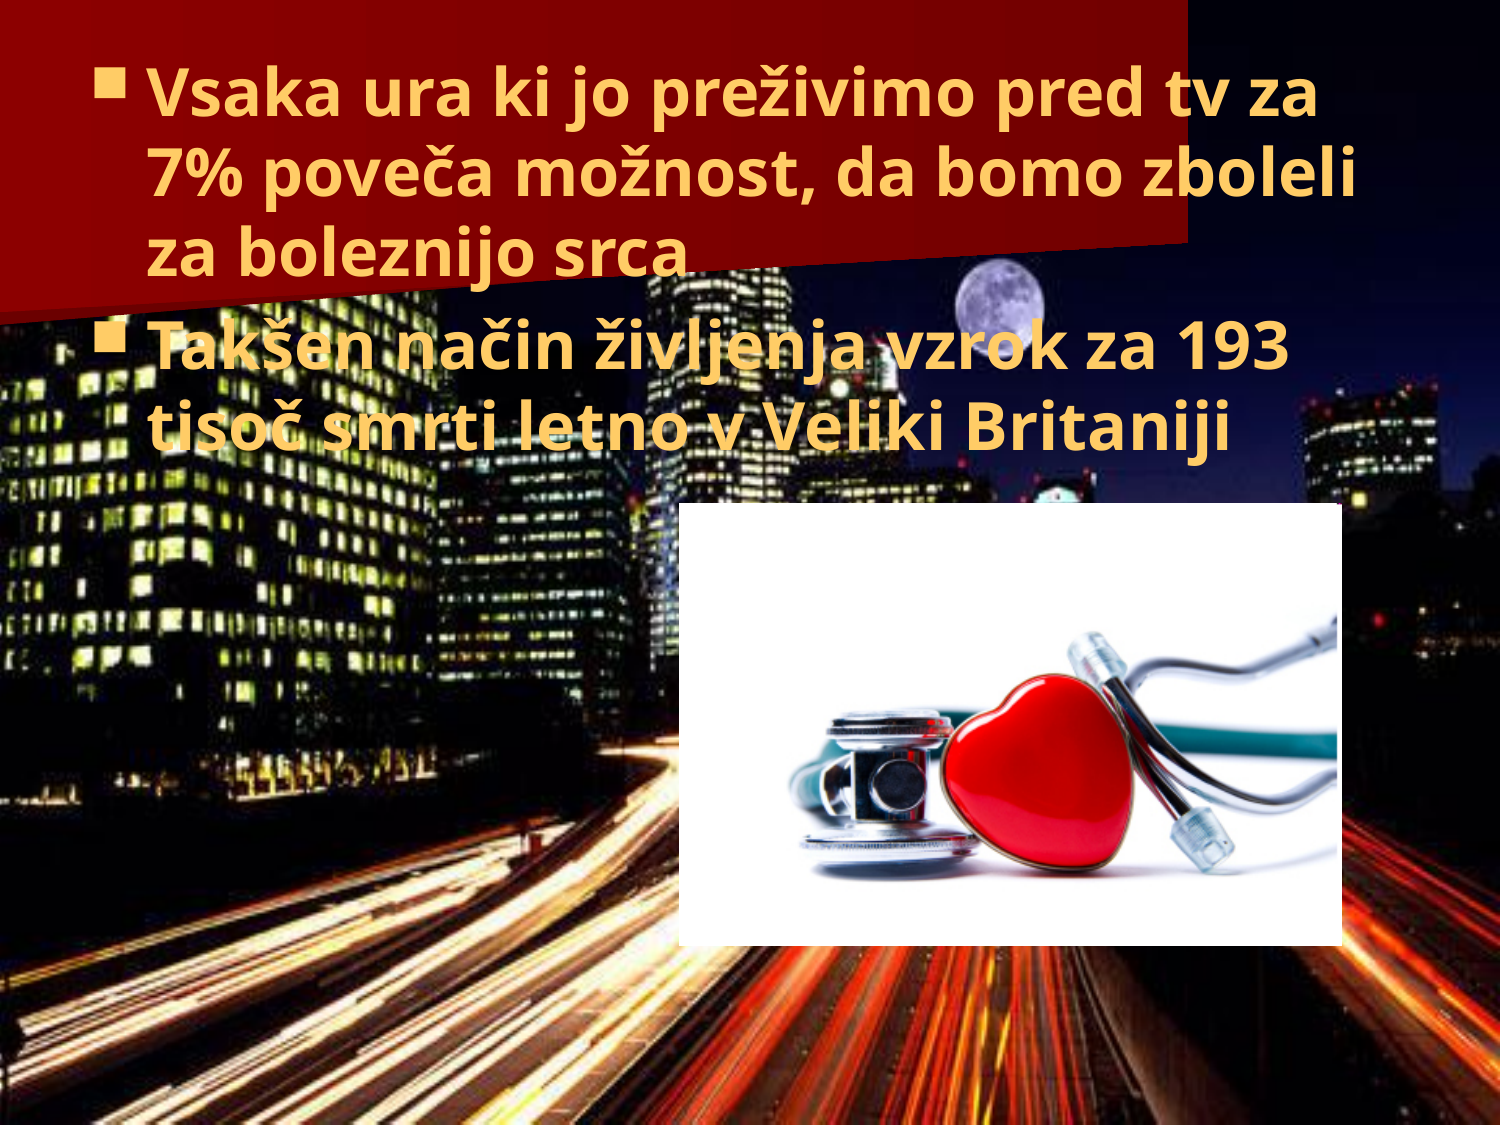

Vsaka ura ki jo preživimo pred tv za 7% poveča možnost, da bomo zboleli za boleznijo srca
Takšen način življenja vzrok za 193 tisoč smrti letno v Veliki Britaniji
#